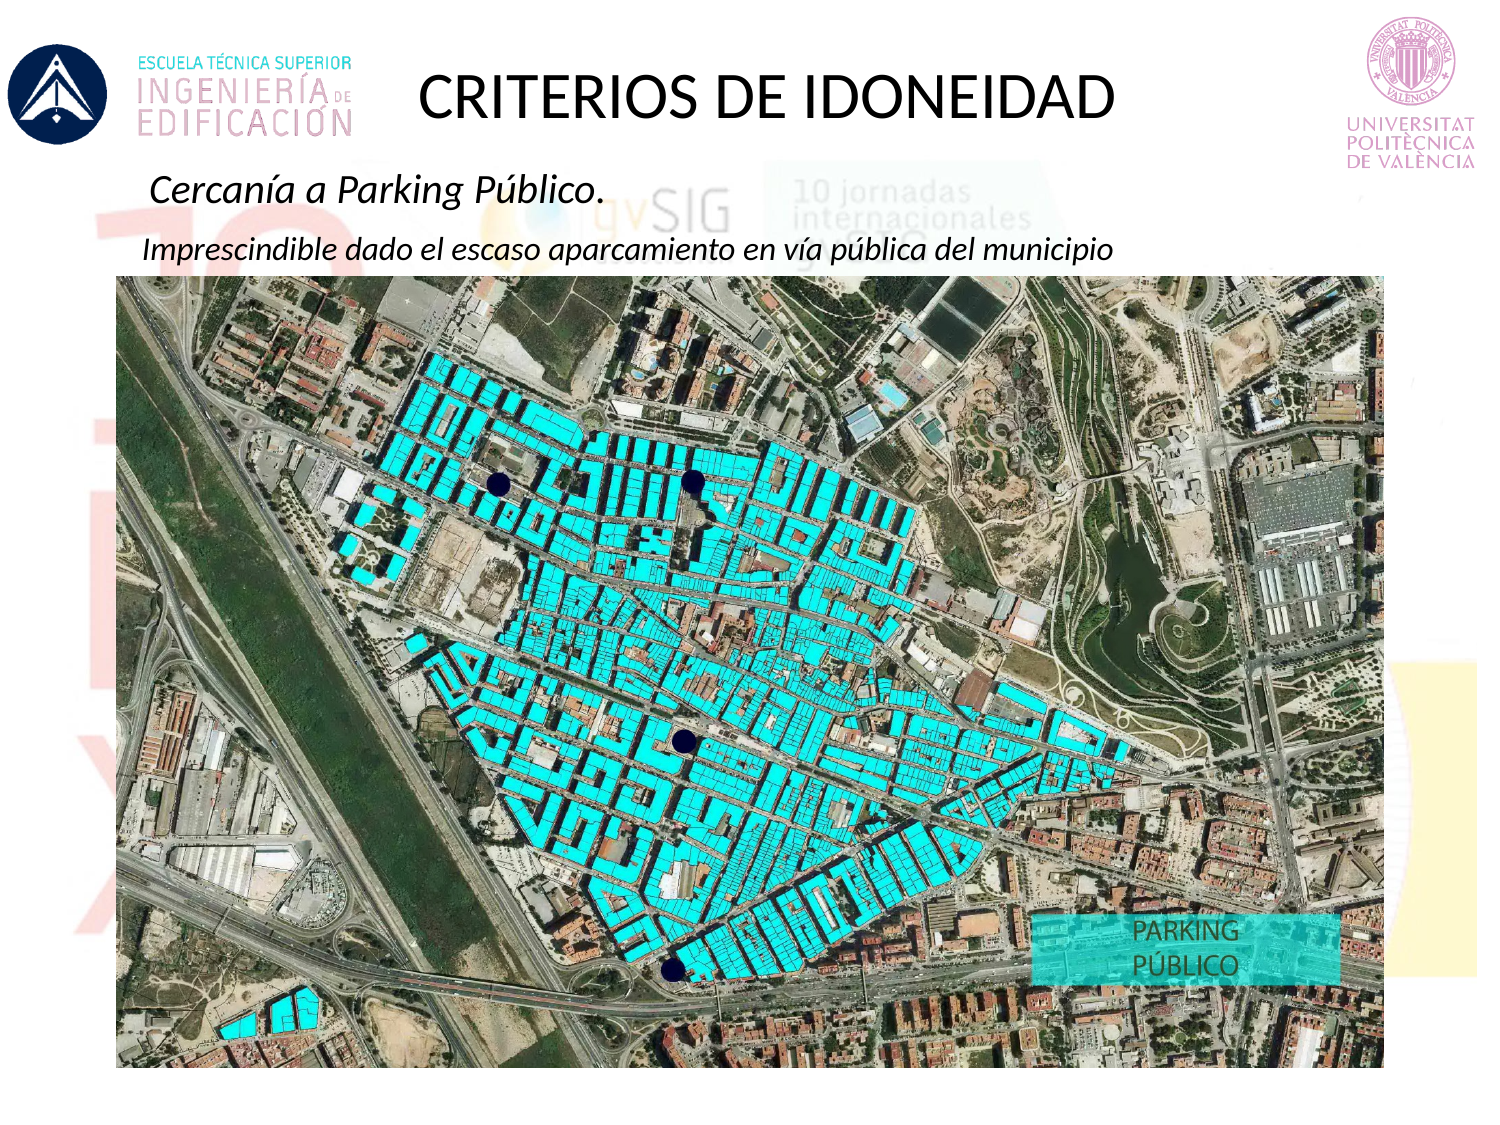

CRITERIOS DE IDONEIDAD
#
	 Cercanía a Parking Público.
Imprescindible dado el escaso aparcamiento en vía pública del municipio